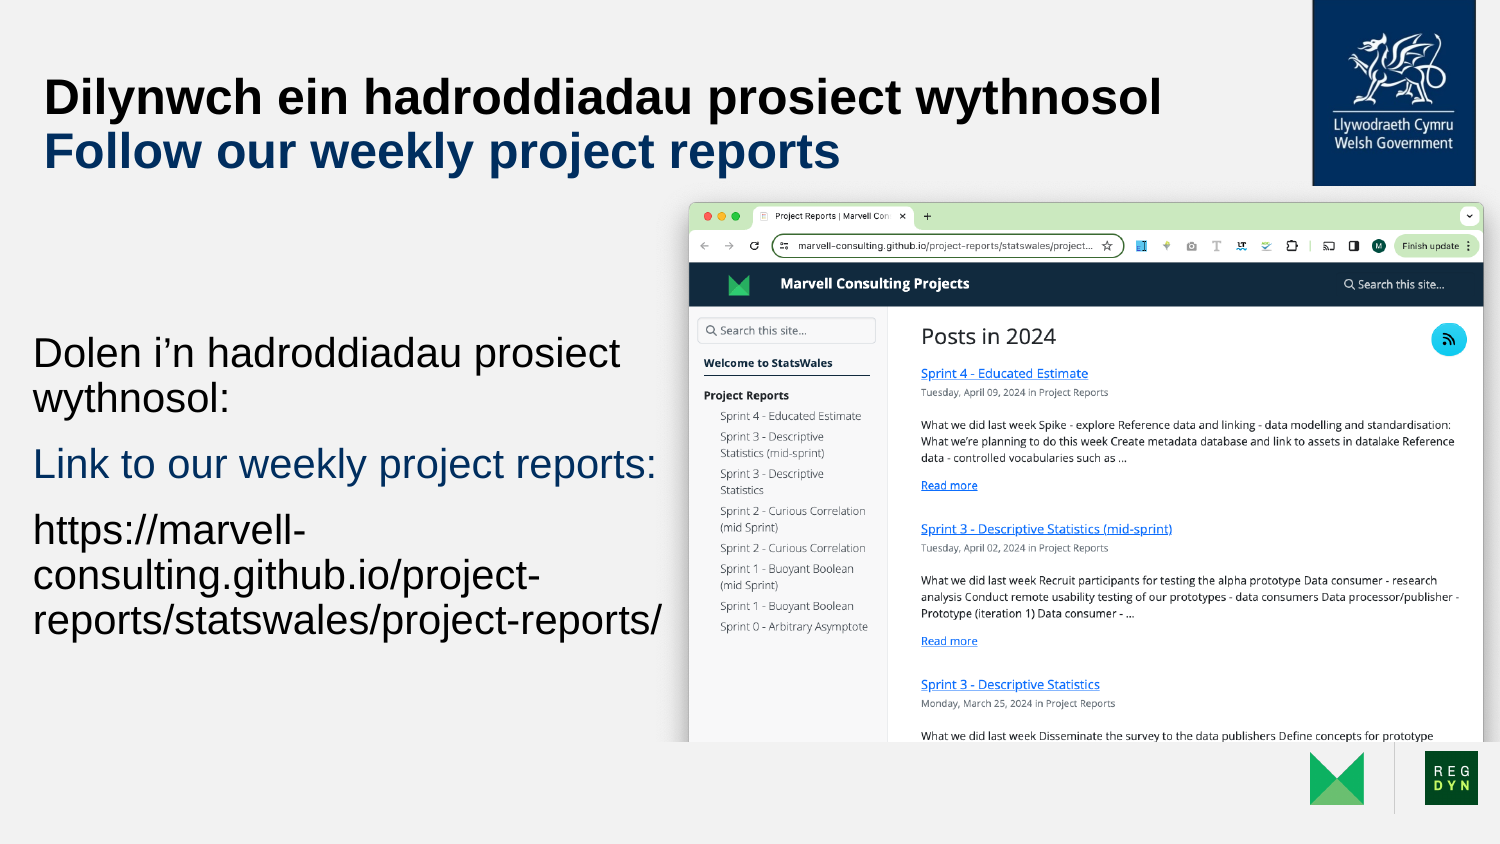

Dilynwch ein hadroddiadau prosiect wythnosol
Follow our weekly project reports
# Dolen i’n hadroddiadau prosiect wythnosol:
Link to our weekly project reports:
https://marvell-consulting.github.io/project-reports/statswales/project-reports/